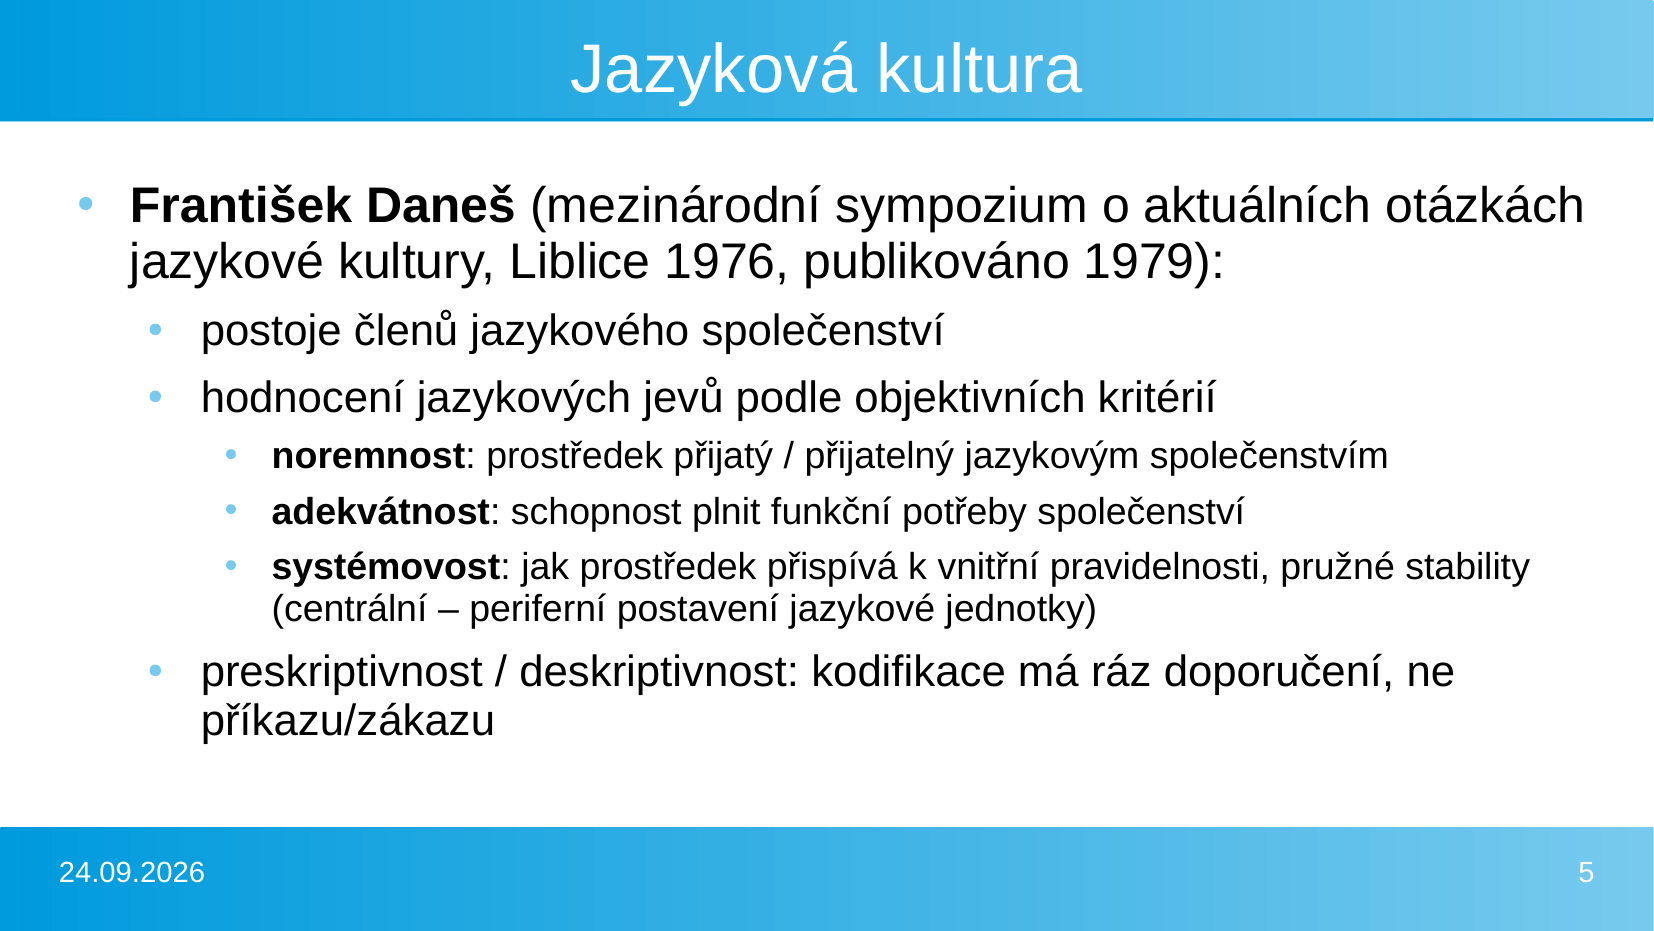

# Jazyková kultura
František Daneš (mezinárodní sympozium o aktuálních otázkách jazykové kultury, Liblice 1976, publikováno 1979):
postoje členů jazykového společenství
hodnocení jazykových jevů podle objektivních kritérií
noremnost: prostředek přijatý / přijatelný jazykovým společenstvím
adekvátnost: schopnost plnit funkční potřeby společenství
systémovost: jak prostředek přispívá k vnitřní pravidelnosti, pružné stability (centrální – periferní postavení jazykové jednotky)
preskriptivnost / deskriptivnost: kodifikace má ráz doporučení, ne příkazu/zákazu
5